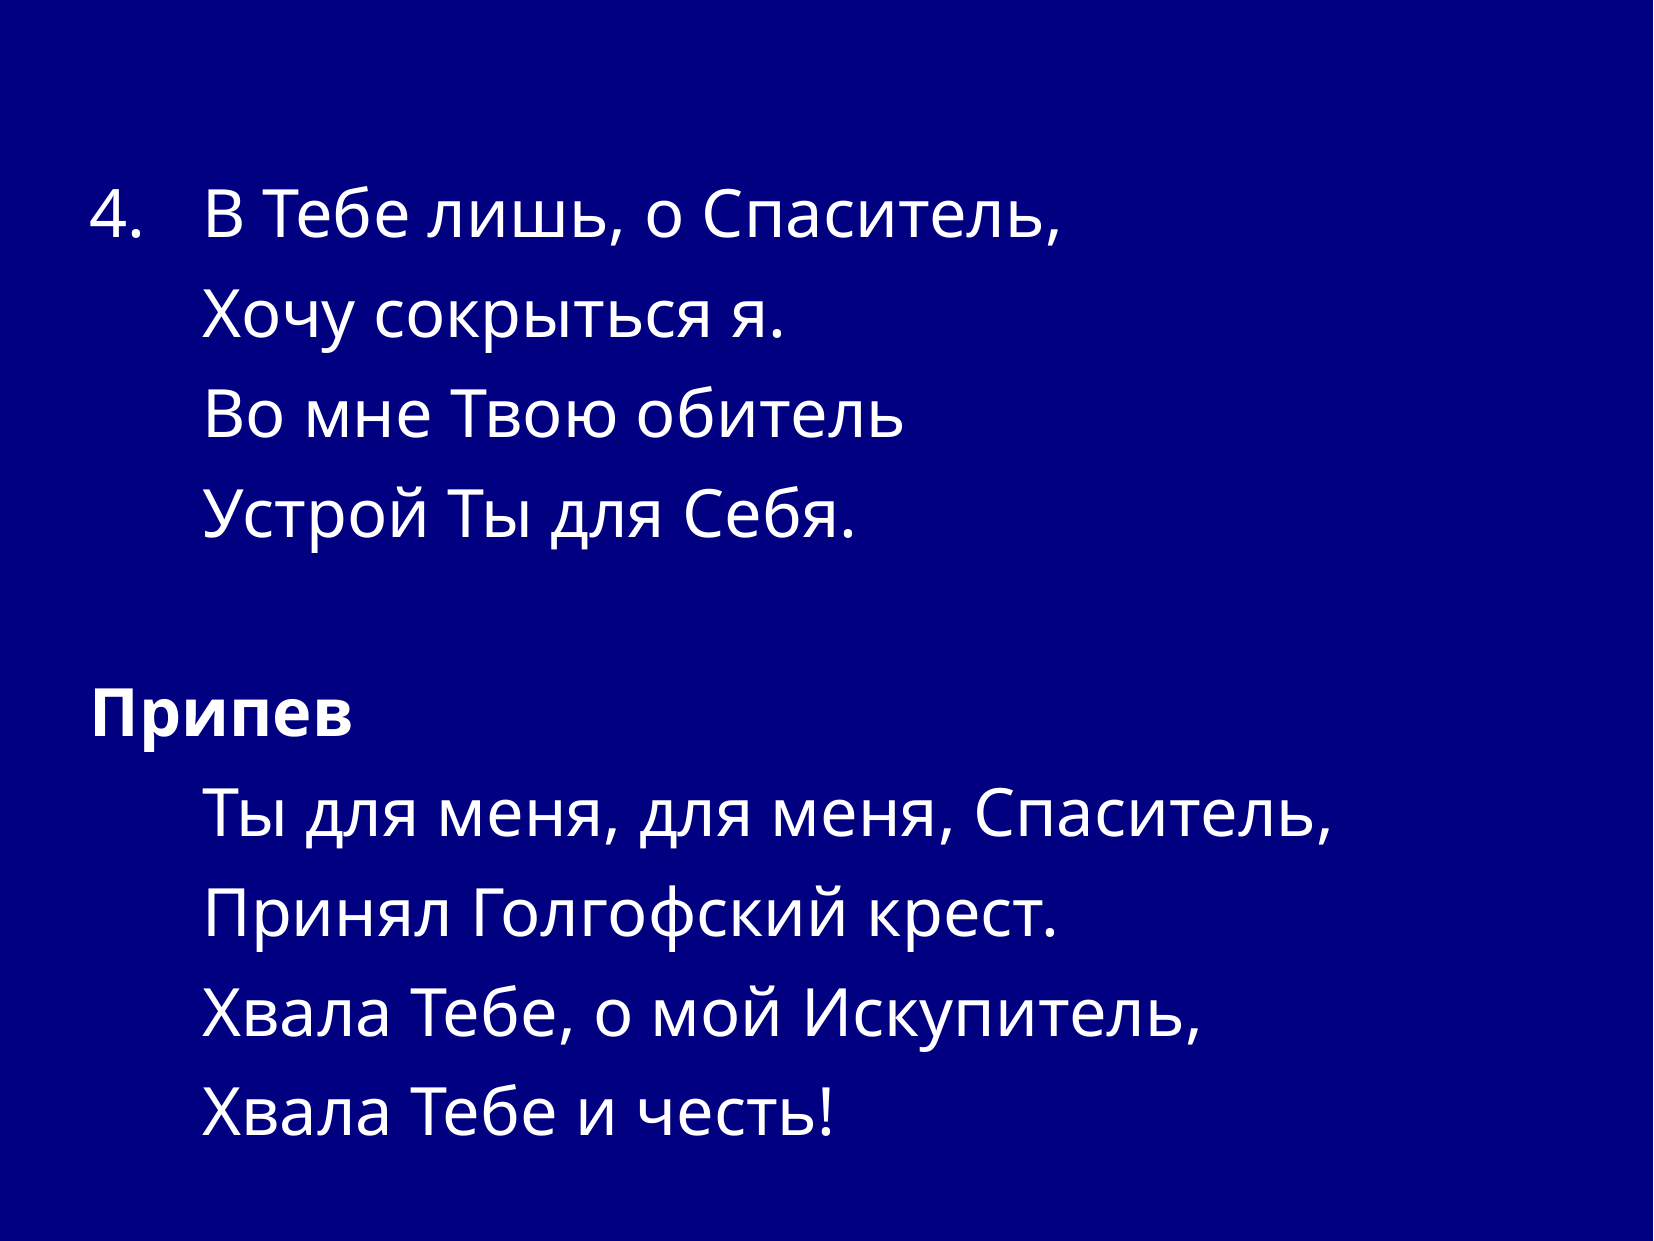

4.	В Тебе лишь, о Спаситель,
	Хочу сокрыться я.
	Во мне Твою обитель
	Устрой Ты для Себя.
Припев
	Ты для меня, для меня, Спаситель,
	Принял Голгофский крест.
	Хвала Тебе, о мой Искупитель,
	Хвала Тебе и честь!